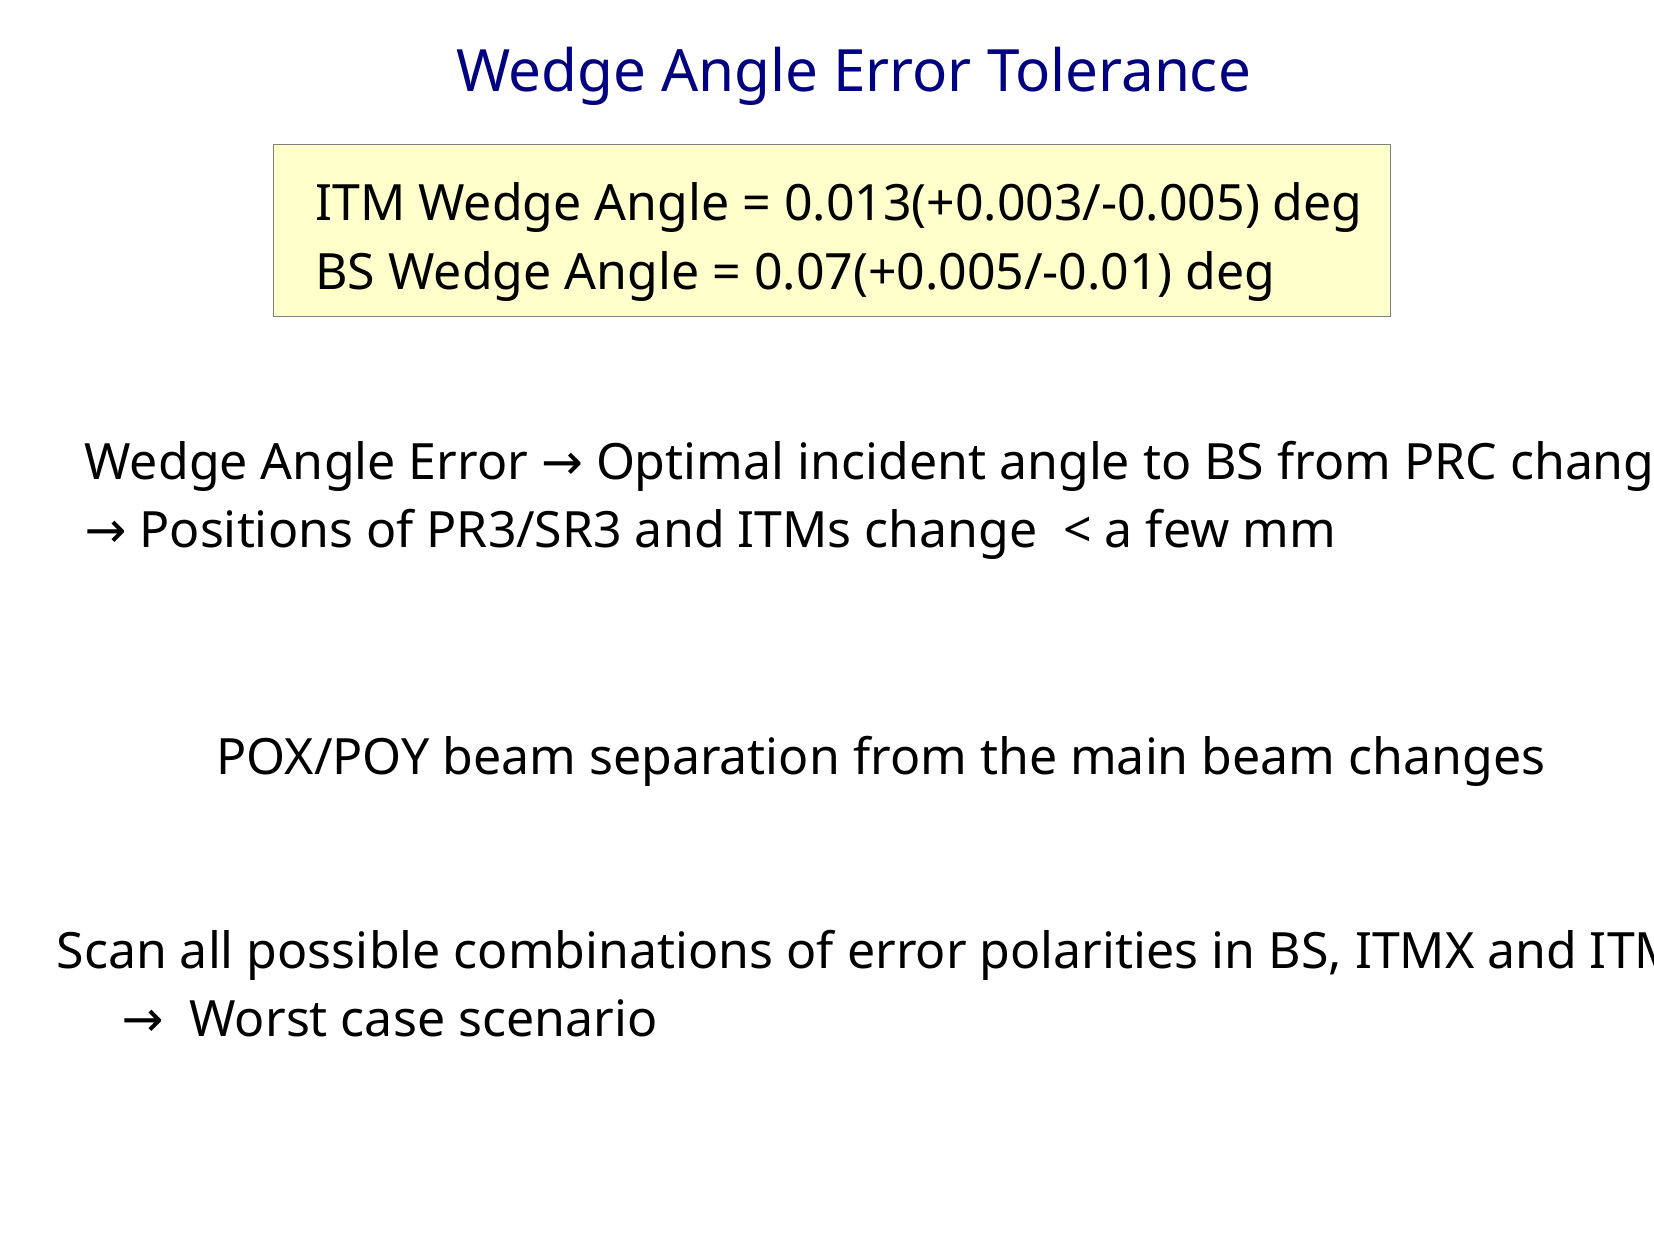

Wedge Angle Error Tolerance
ITM Wedge Angle = 0.013(+0.003/-0.005) deg
BS Wedge Angle = 0.07(+0.005/-0.01) deg
Wedge Angle Error → Optimal incident angle to BS from PRC changes
→ Positions of PR3/SR3 and ITMs change < a few mm
POX/POY beam separation from the main beam changes
Scan all possible combinations of error polarities in BS, ITMX and ITMY
 → Worst case scenario